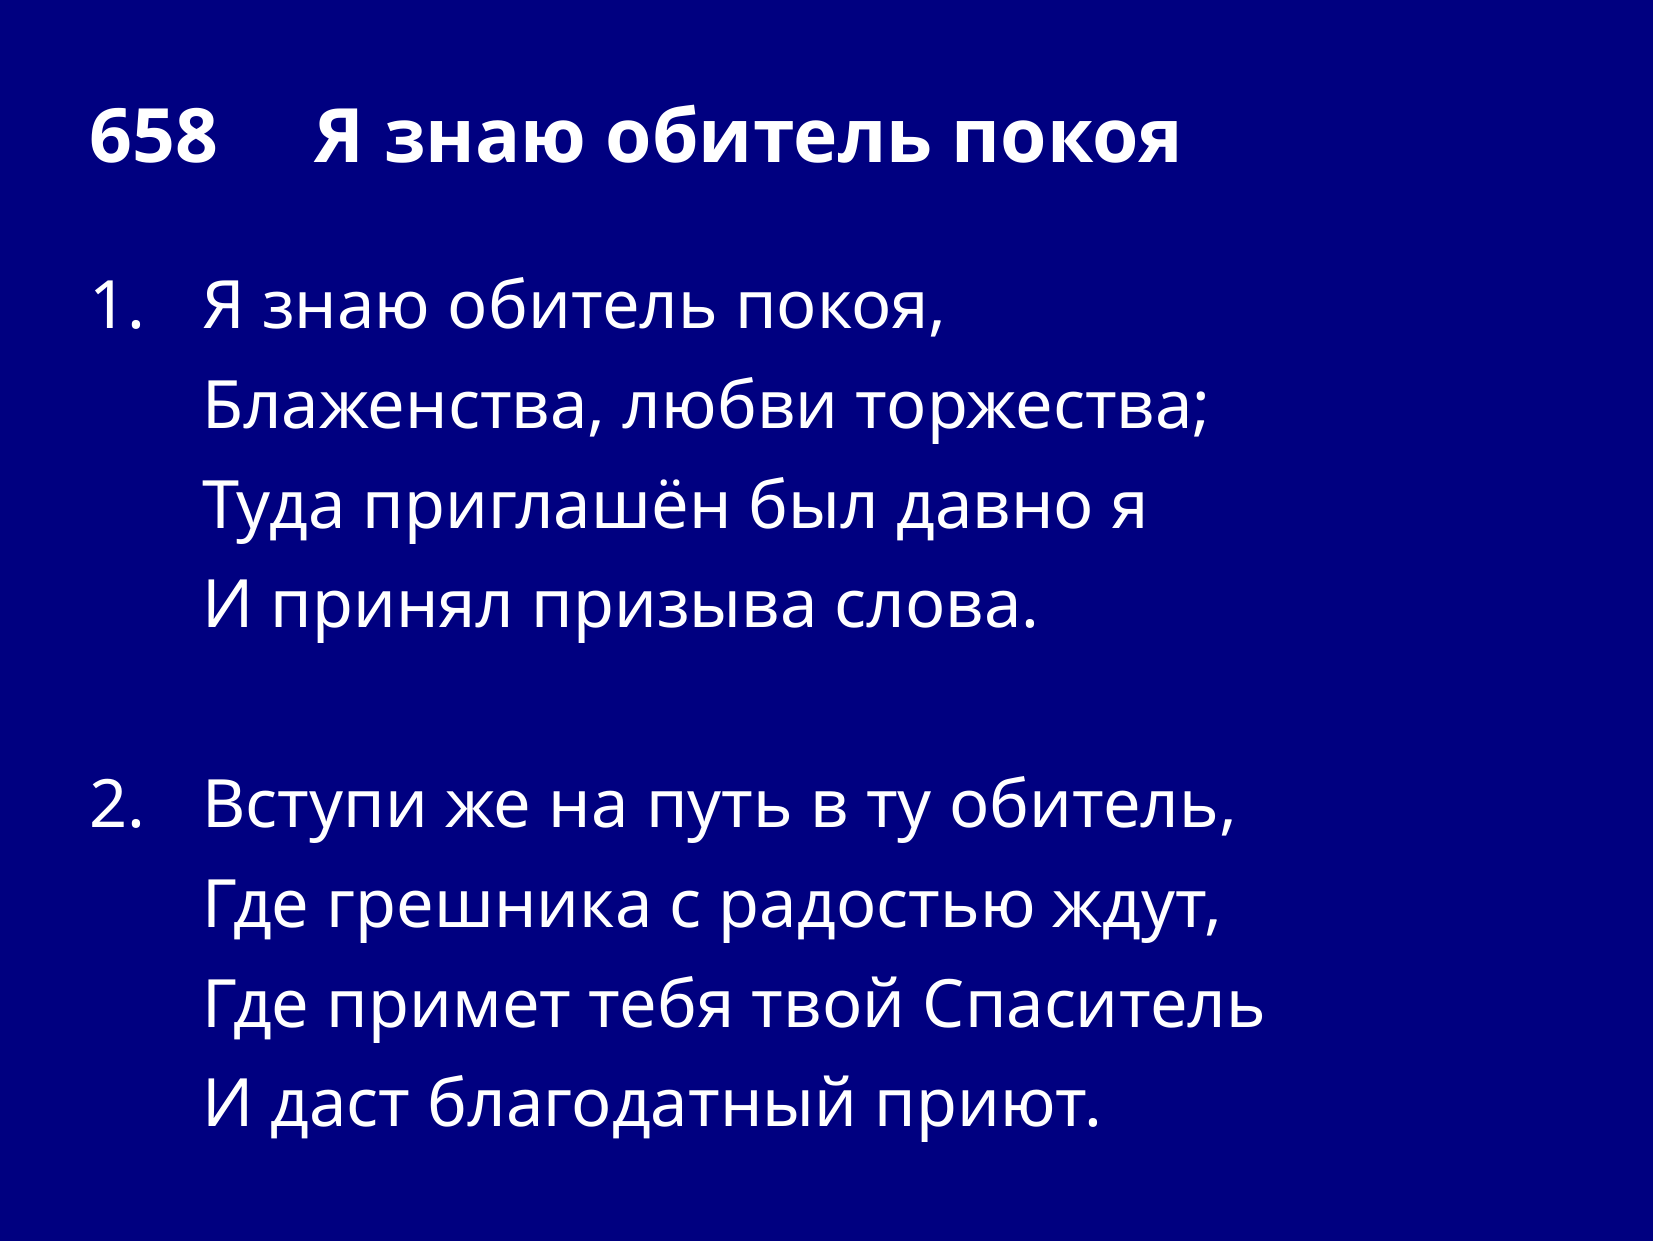

658	Я знаю обитель покоя
1.	Я знаю обитель покоя,
	Блаженства, любви торжества;
	Туда приглашён был давно я
	И принял призыва слова.
2.	Вступи же на путь в ту обитель,
	Где грешника с радостью ждут,
	Где примет тебя твой Спаситель
	И даст благодатный приют.